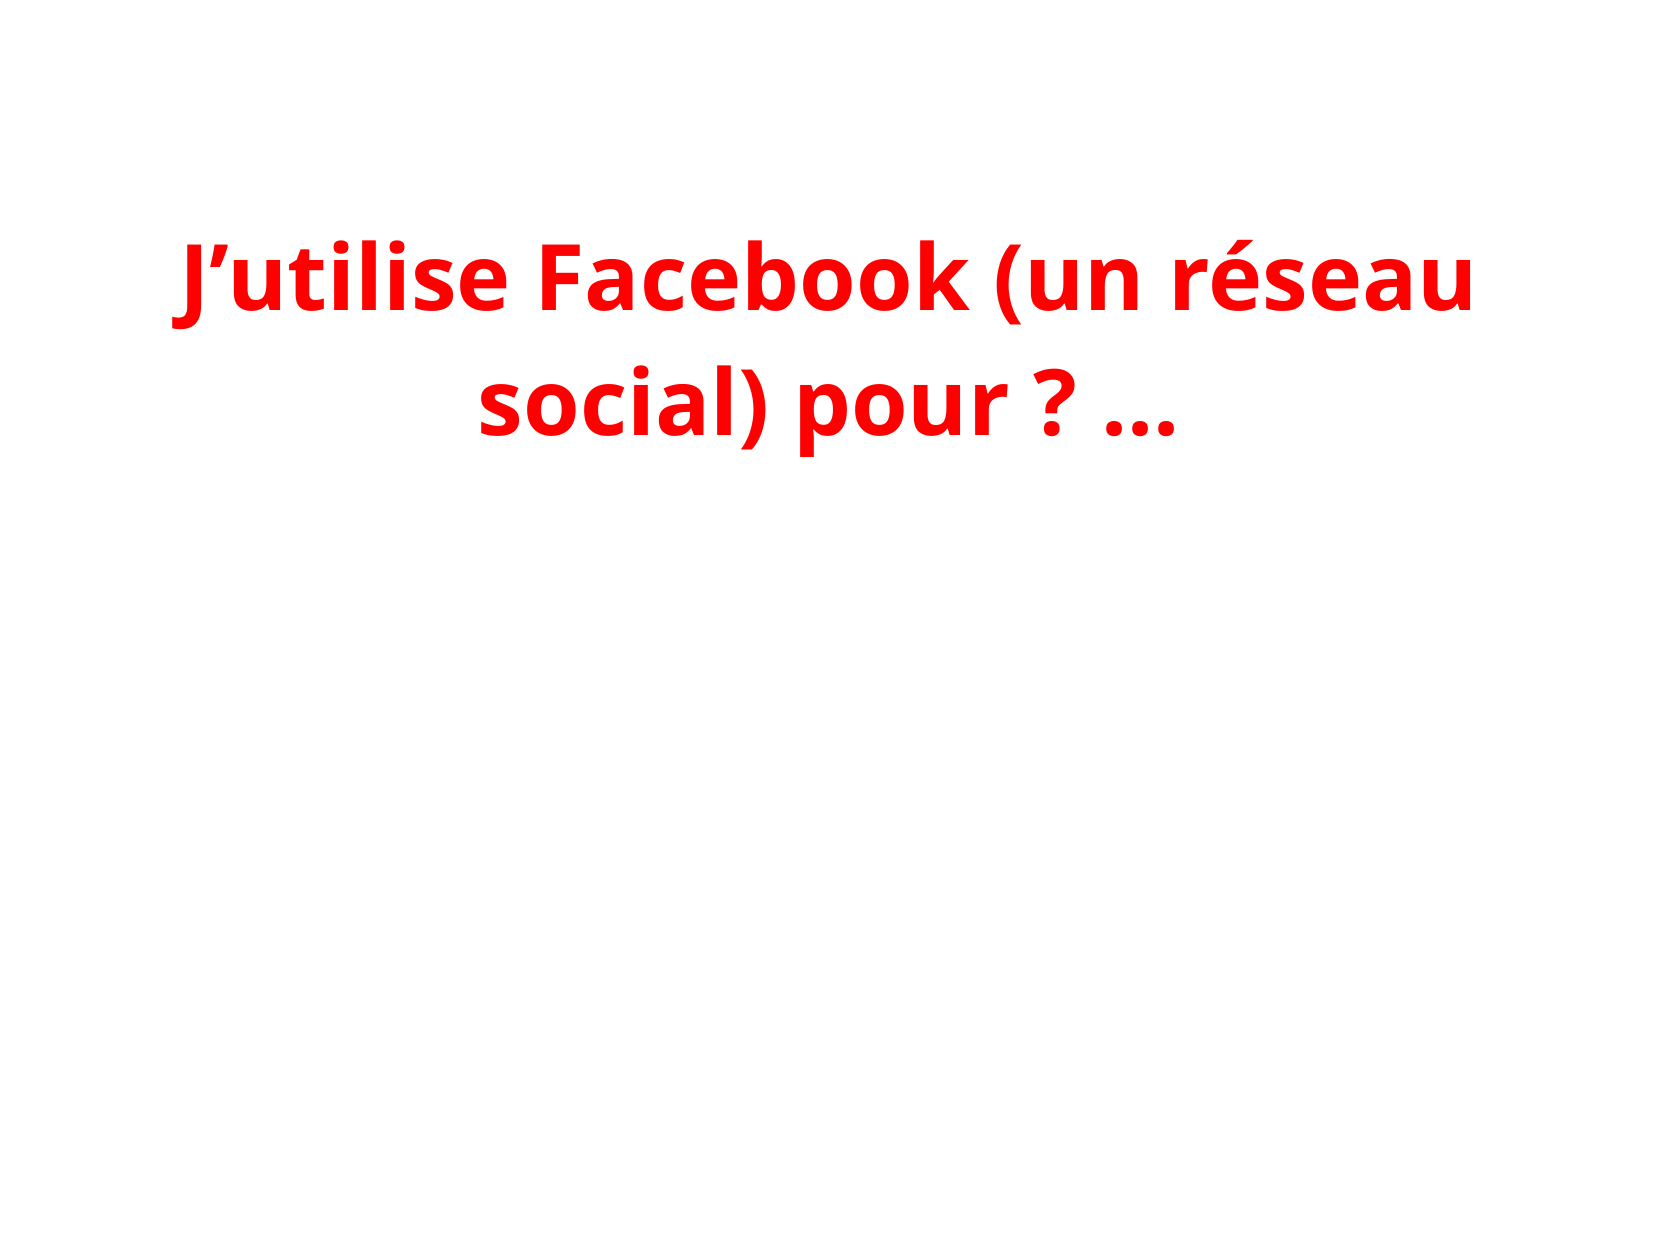

J’utilise Facebook (un réseau social) pour ? ...